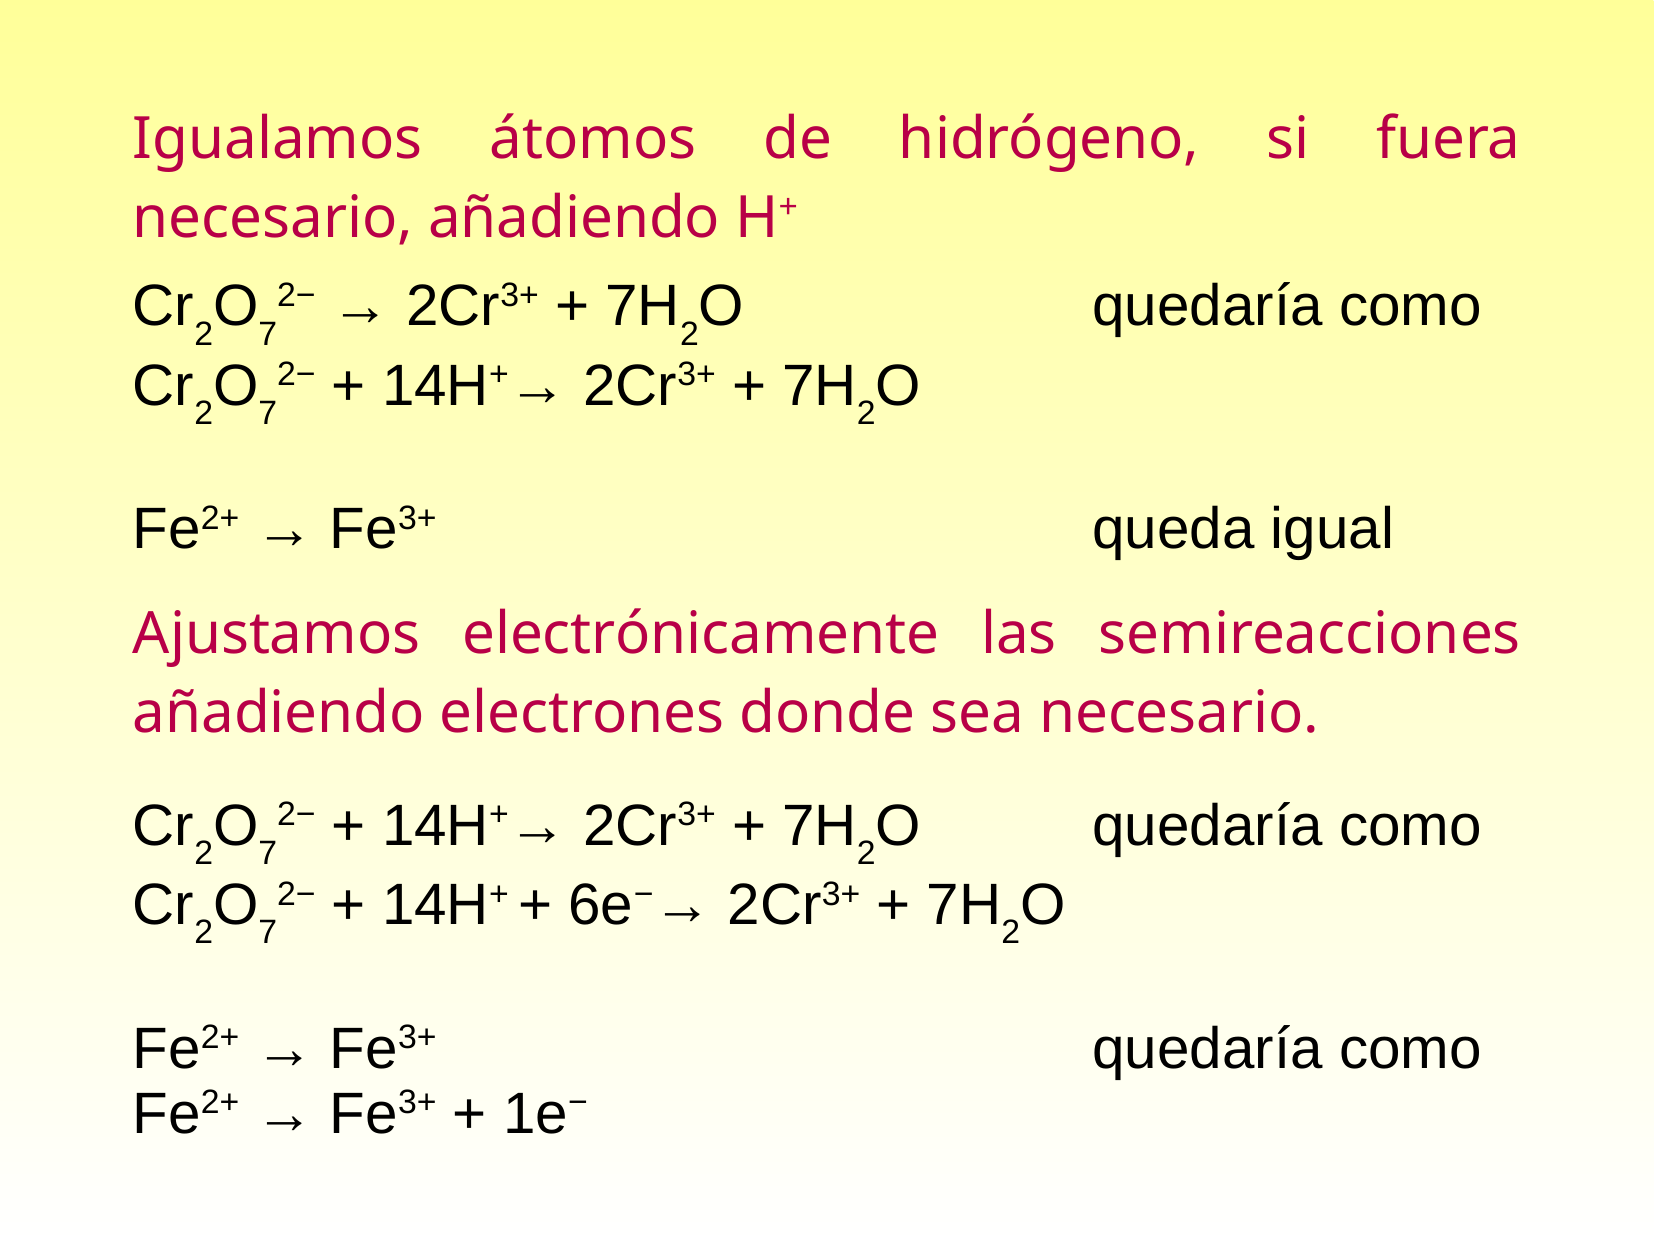

Igualamos átomos de hidrógeno, si fuera necesario, añadiendo H+
Cr2O72− → 2Cr3+ + 7H2O 					quedaría como
Cr2O72− + 14H+→ 2Cr3+ + 7H2O
Fe2+ → Fe3+									queda igual
Ajustamos electrónicamente las semireacciones añadiendo electrones donde sea necesario.
Cr2O72− + 14H+→ 2Cr3+ + 7H2O			quedaría como
Cr2O72− + 14H+ + 6e−→ 2Cr3+ + 7H2O
Fe2+ → Fe3+									quedaría como
Fe2+ → Fe3+ + 1e−